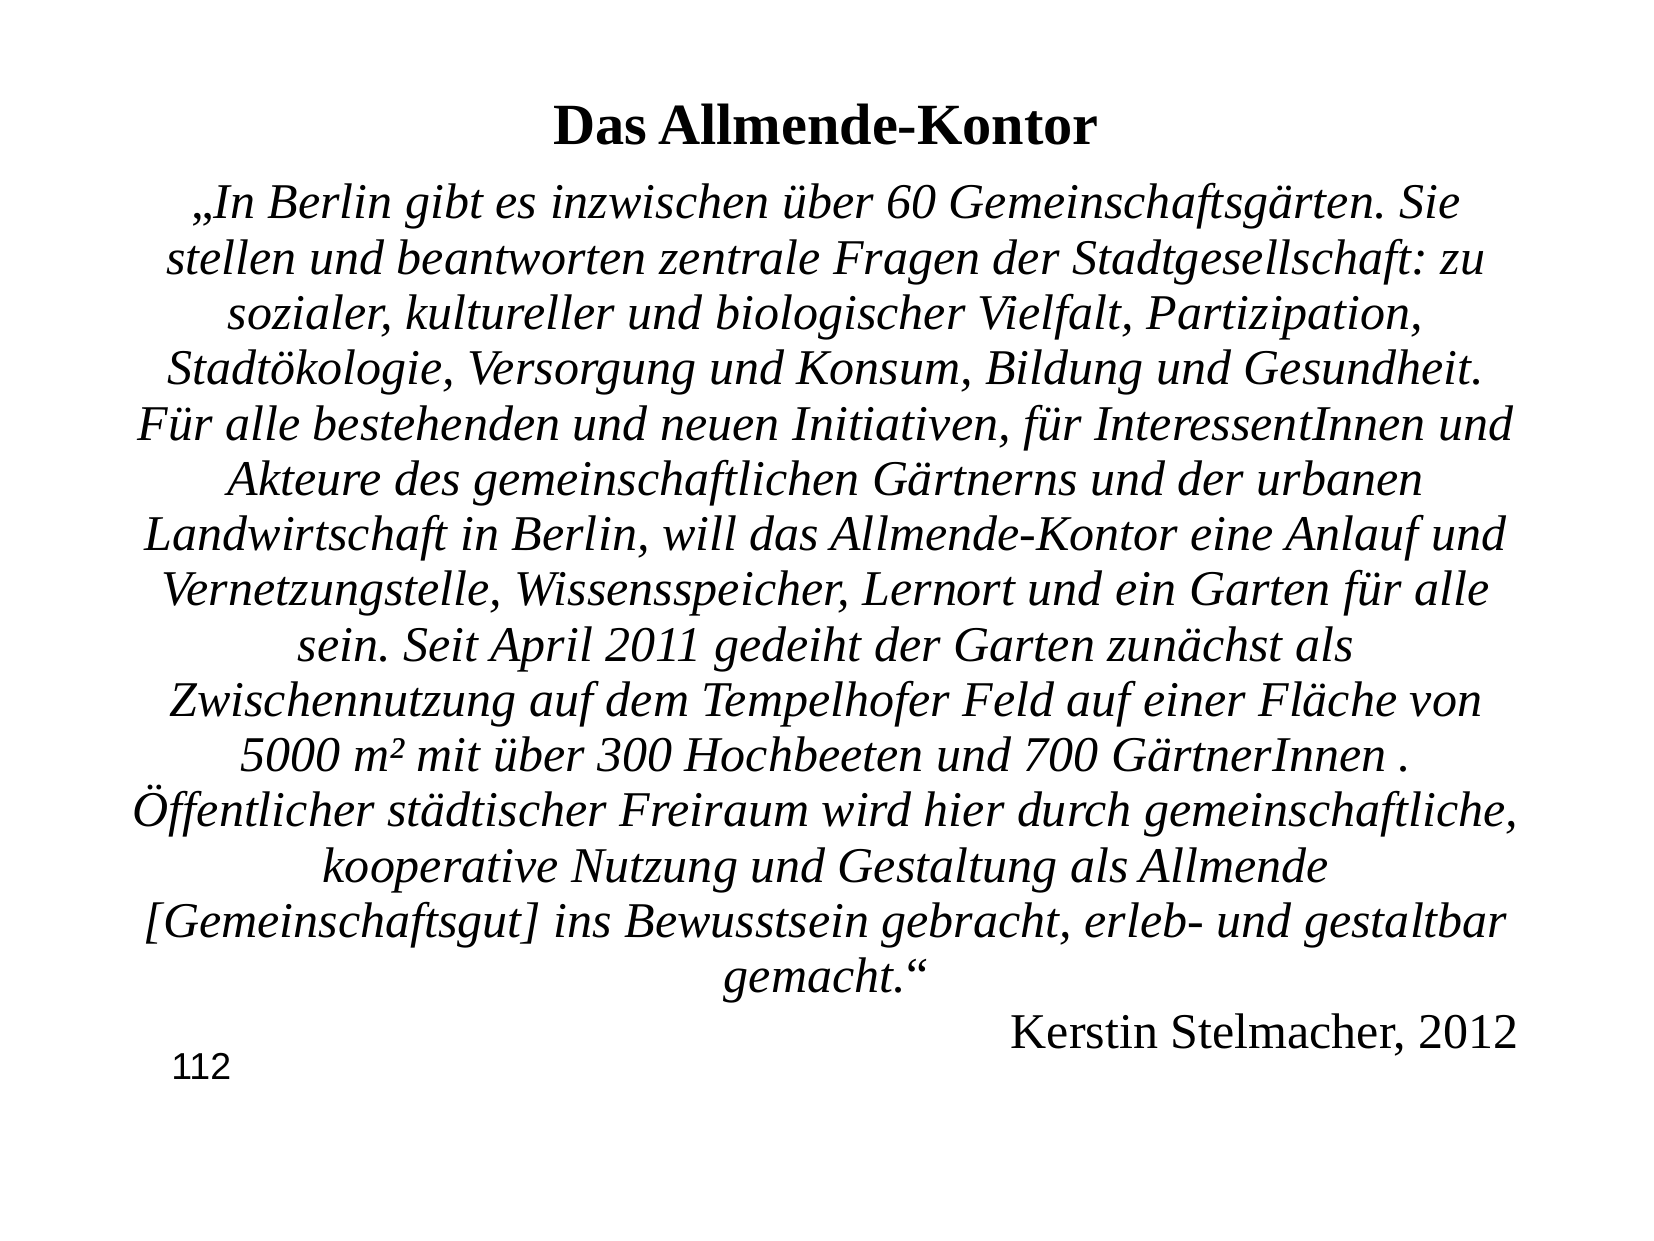

Das Allmende-Kontor
„In Berlin gibt es inzwischen über 60 Gemeinschaftsgärten. Sie stellen und beantworten zentrale Fragen der Stadtgesellschaft: zu sozialer, kultureller und biologischer Vielfalt, Partizipation, Stadtökologie, Versorgung und Konsum, Bildung und Gesundheit. Für alle bestehenden und neuen Initiativen, für InteressentInnen und Akteure des gemeinschaftlichen Gärtnerns und der urbanen Landwirtschaft in Berlin, will das Allmende-Kontor eine Anlauf und Vernetzungstelle, Wissensspeicher, Lernort und ein Garten für alle sein. Seit April 2011 gedeiht der Garten zunächst als Zwischennutzung auf dem Tempelhofer Feld auf einer Fläche von 5000 m² mit über 300 Hochbeeten und 700 GärtnerInnen . Öffentlicher städtischer Freiraum wird hier durch gemeinschaftliche, kooperative Nutzung und Gestaltung als Allmende [Gemeinschaftsgut] ins Bewusstsein gebracht, erleb- und gestaltbar gemacht.“
Kerstin Stelmacher, 2012